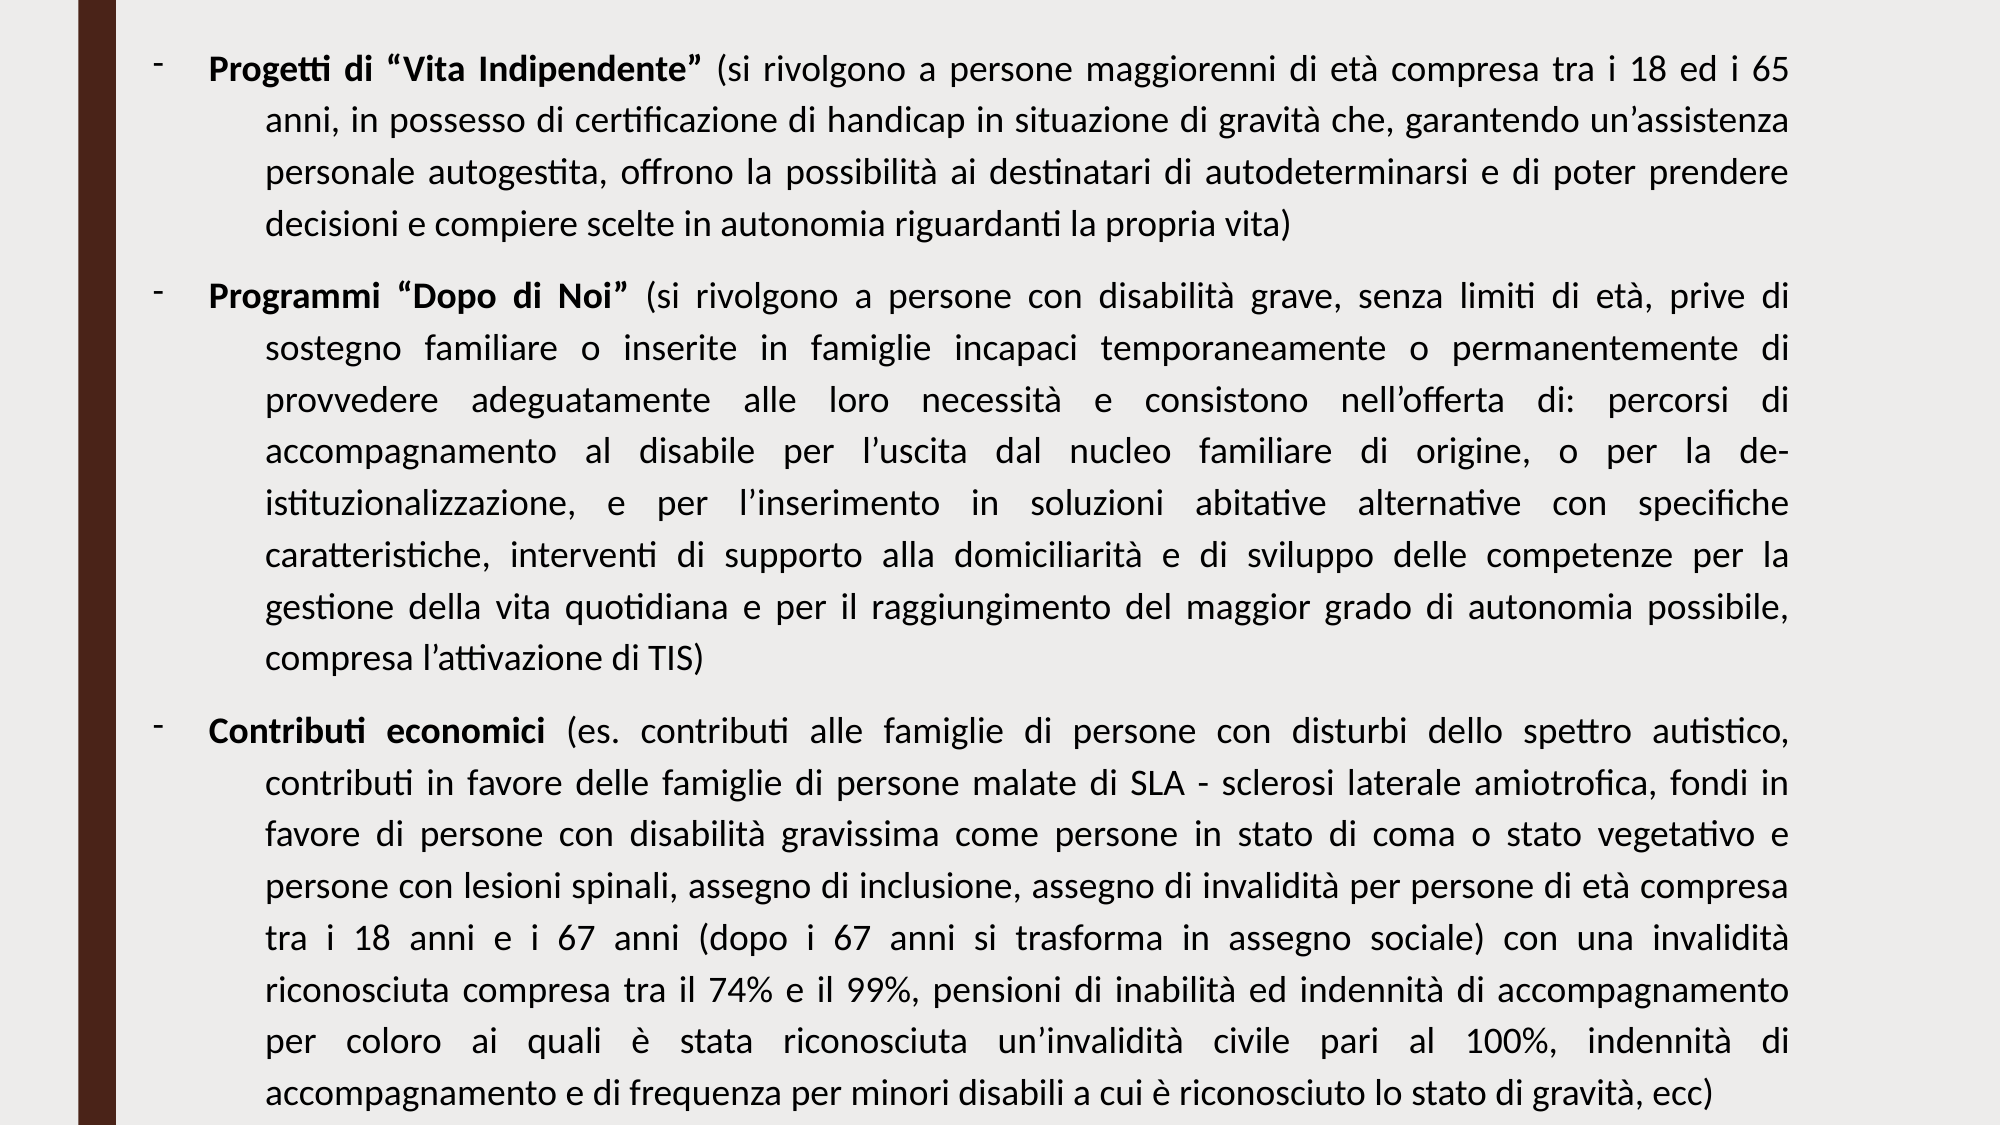

Progetti di “Vita Indipendente” (si rivolgono a persone maggiorenni di età compresa tra i 18 ed i 65 anni, in possesso di certificazione di handicap in situazione di gravità che, garantendo un’assistenza personale autogestita, offrono la possibilità ai destinatari di autodeterminarsi e di poter prendere decisioni e compiere scelte in autonomia riguardanti la propria vita)
Programmi “Dopo di Noi” (si rivolgono a persone con disabilità grave, senza limiti di età, prive di sostegno familiare o inserite in famiglie incapaci temporaneamente o permanentemente di provvedere adeguatamente alle loro necessità e consistono nell’offerta di: percorsi di accompagnamento al disabile per l’uscita dal nucleo familiare di origine, o per la de-istituzionalizzazione, e per l’inserimento in soluzioni abitative alternative con specifiche caratteristiche, interventi di supporto alla domiciliarità e di sviluppo delle competenze per la gestione della vita quotidiana e per il raggiungimento del maggior grado di autonomia possibile, compresa l’attivazione di TIS)
Contributi economici (es. contributi alle famiglie di persone con disturbi dello spettro autistico, contributi in favore delle famiglie di persone malate di SLA - sclerosi laterale amiotrofica, fondi in favore di persone con disabilità gravissima come persone in stato di coma o stato vegetativo e persone con lesioni spinali, assegno di inclusione, assegno di invalidità per persone di età compresa tra i 18 anni e i 67 anni (dopo i 67 anni si trasforma in assegno sociale) con una invalidità riconosciuta compresa tra il 74% e il 99%, pensioni di inabilità ed indennità di accompagnamento per coloro ai quali è stata riconosciuta un’invalidità civile pari al 100%, indennità di accompagnamento e di frequenza per minori disabili a cui è riconosciuto lo stato di gravità, ecc)